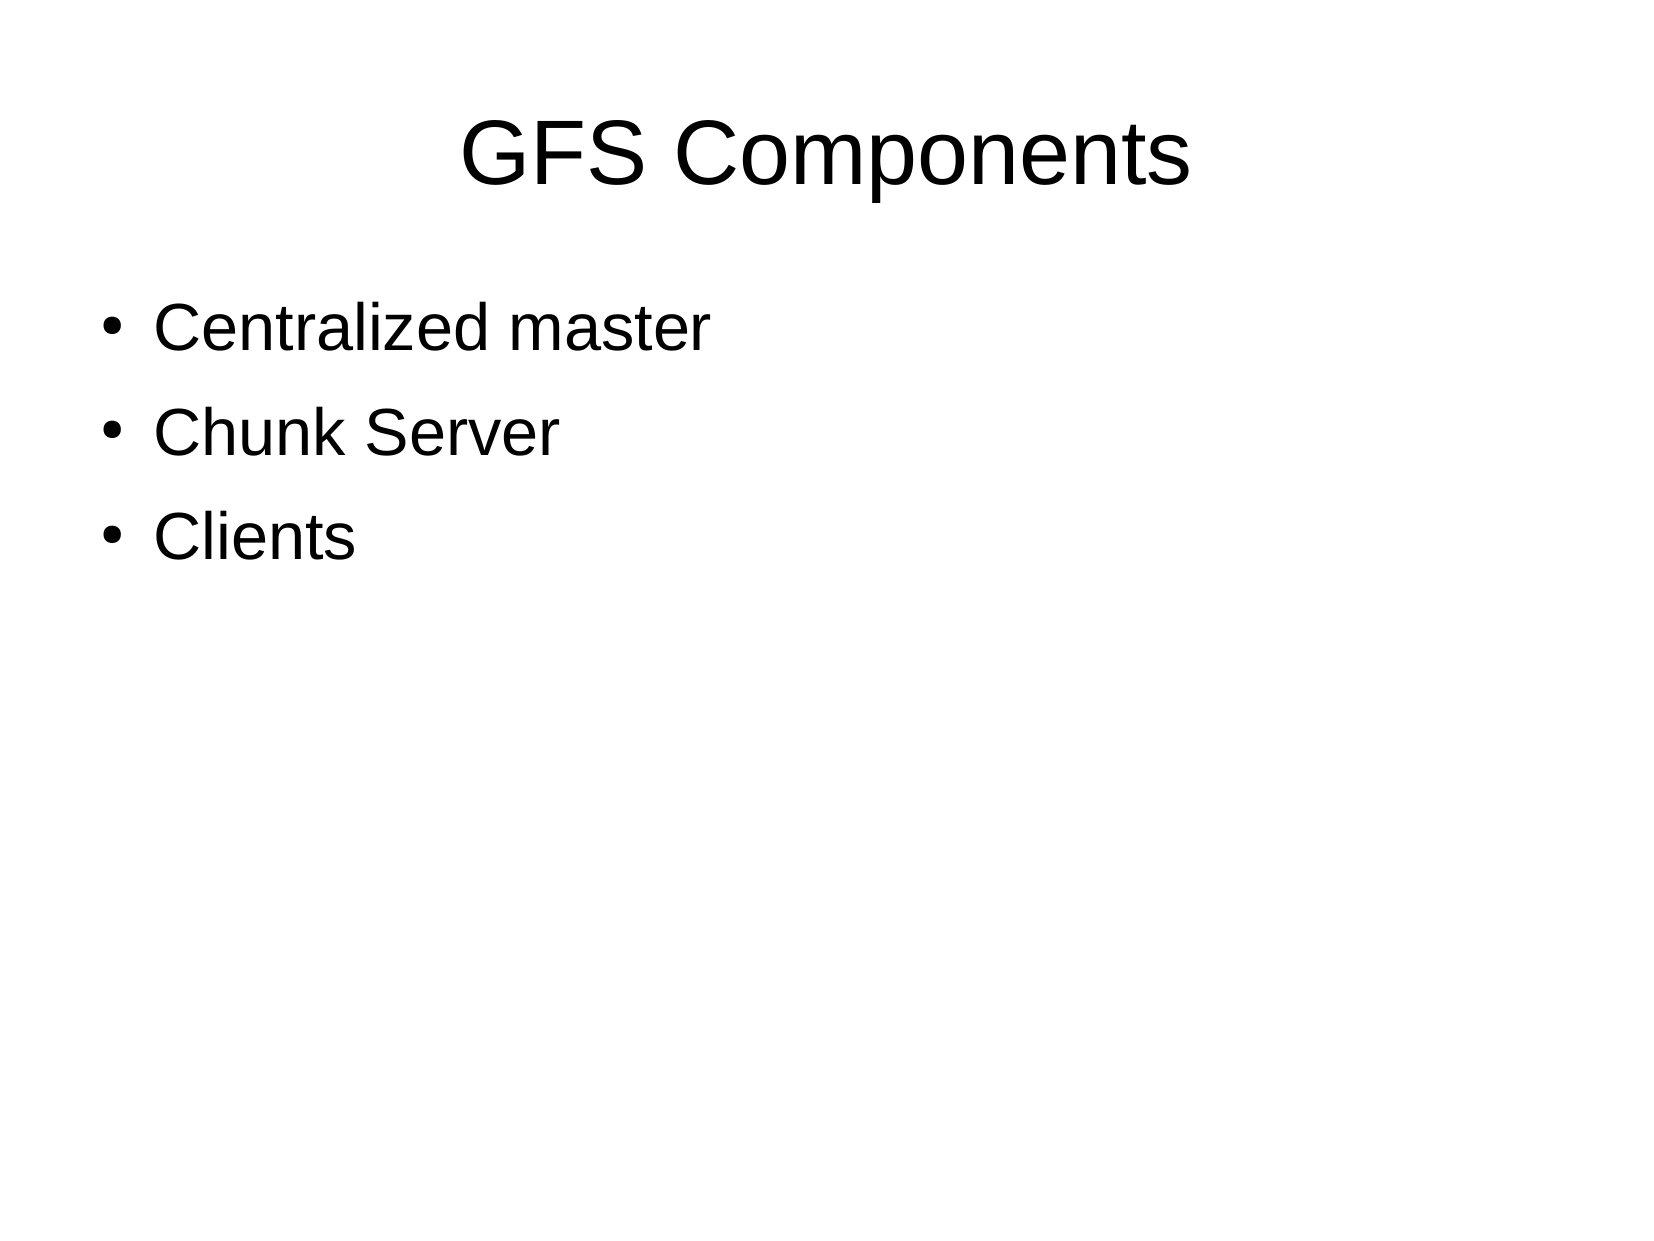

# GFS Components
Centralized master
Chunk Server
Clients